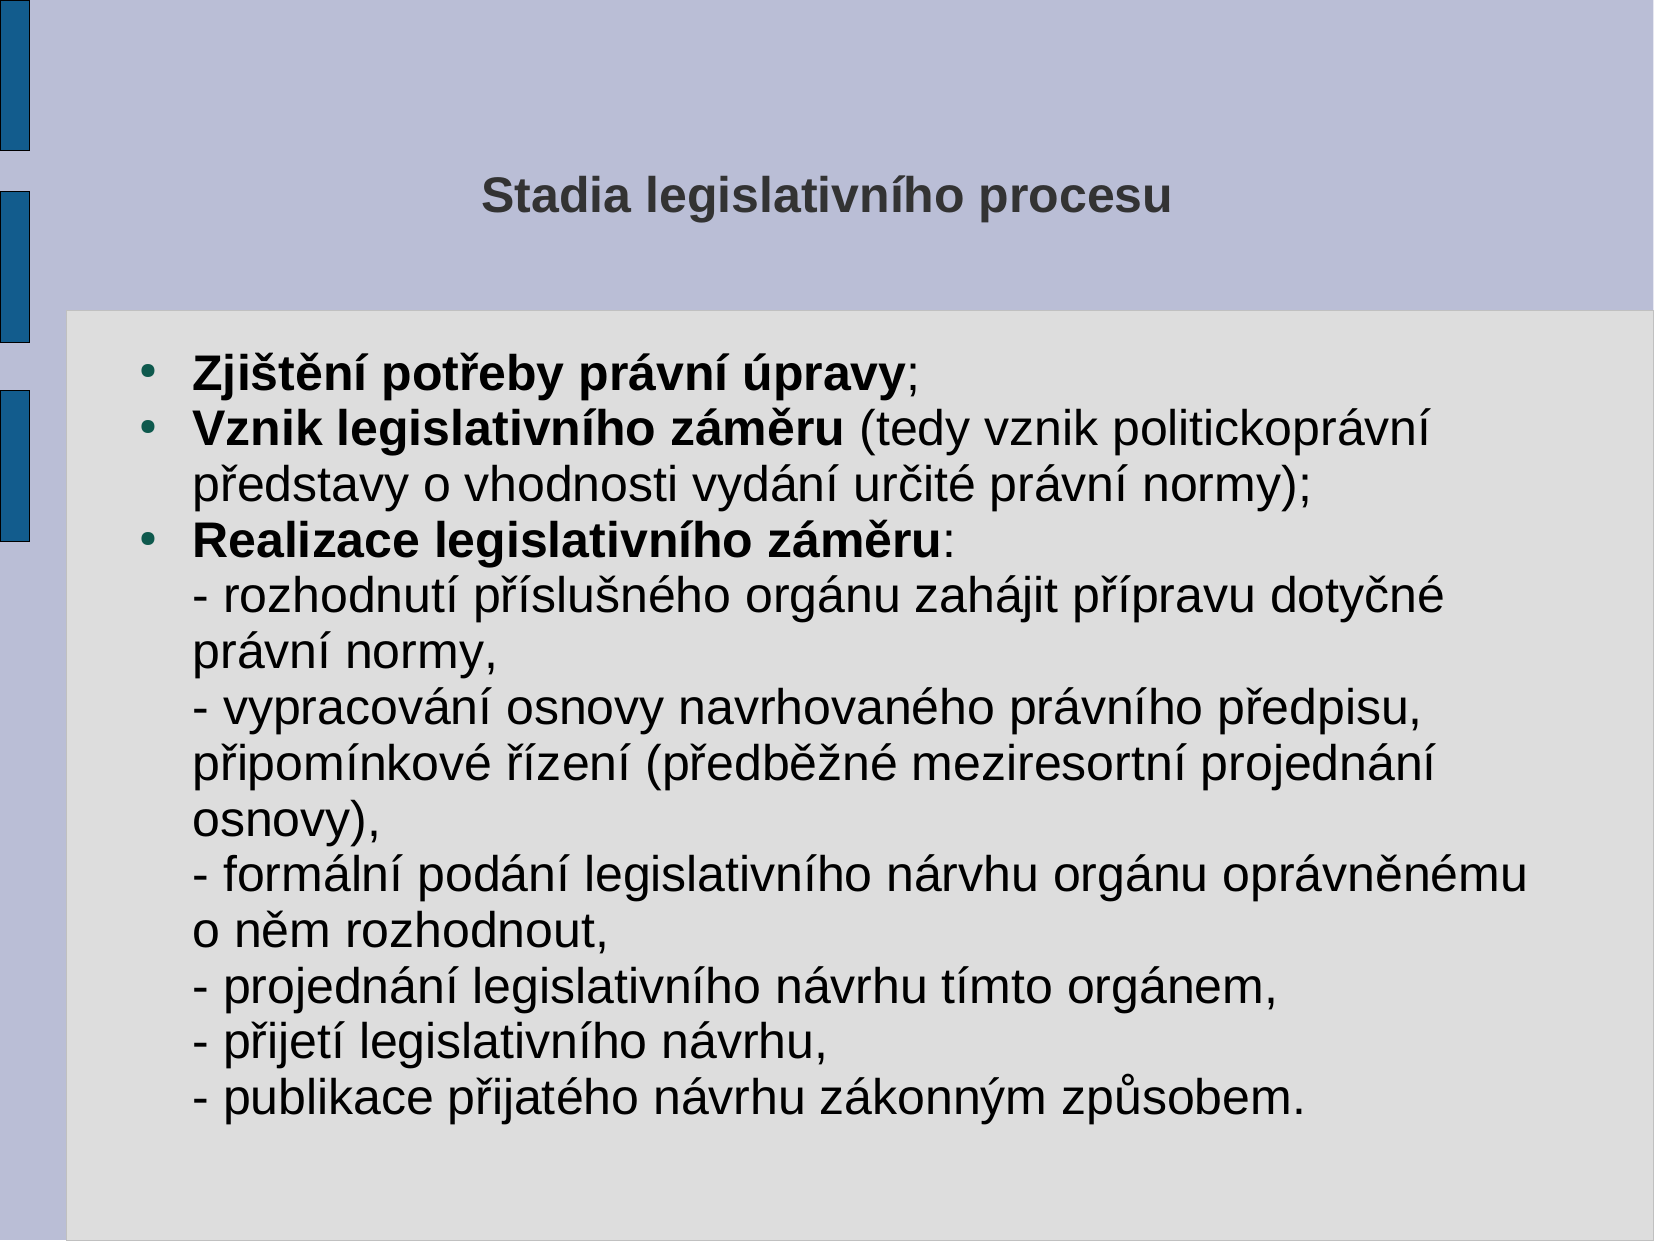

# Stadia legislativního procesu
Zjištění potřeby právní úpravy;
Vznik legislativního záměru (tedy vznik politickoprávní představy o vhodnosti vydání určité právní normy);
Realizace legislativního záměru:
- rozhodnutí příslušného orgánu zahájit přípravu dotyčné právní normy,
- vypracování osnovy navrhovaného právního předpisu,
připomínkové řízení (předběžné meziresortní projednání osnovy),
- formální podání legislativního nárvhu orgánu oprávněnému o něm rozhodnout,
- projednání legislativního návrhu tímto orgánem,
- přijetí legislativního návrhu,
- publikace přijatého návrhu zákonným způsobem.